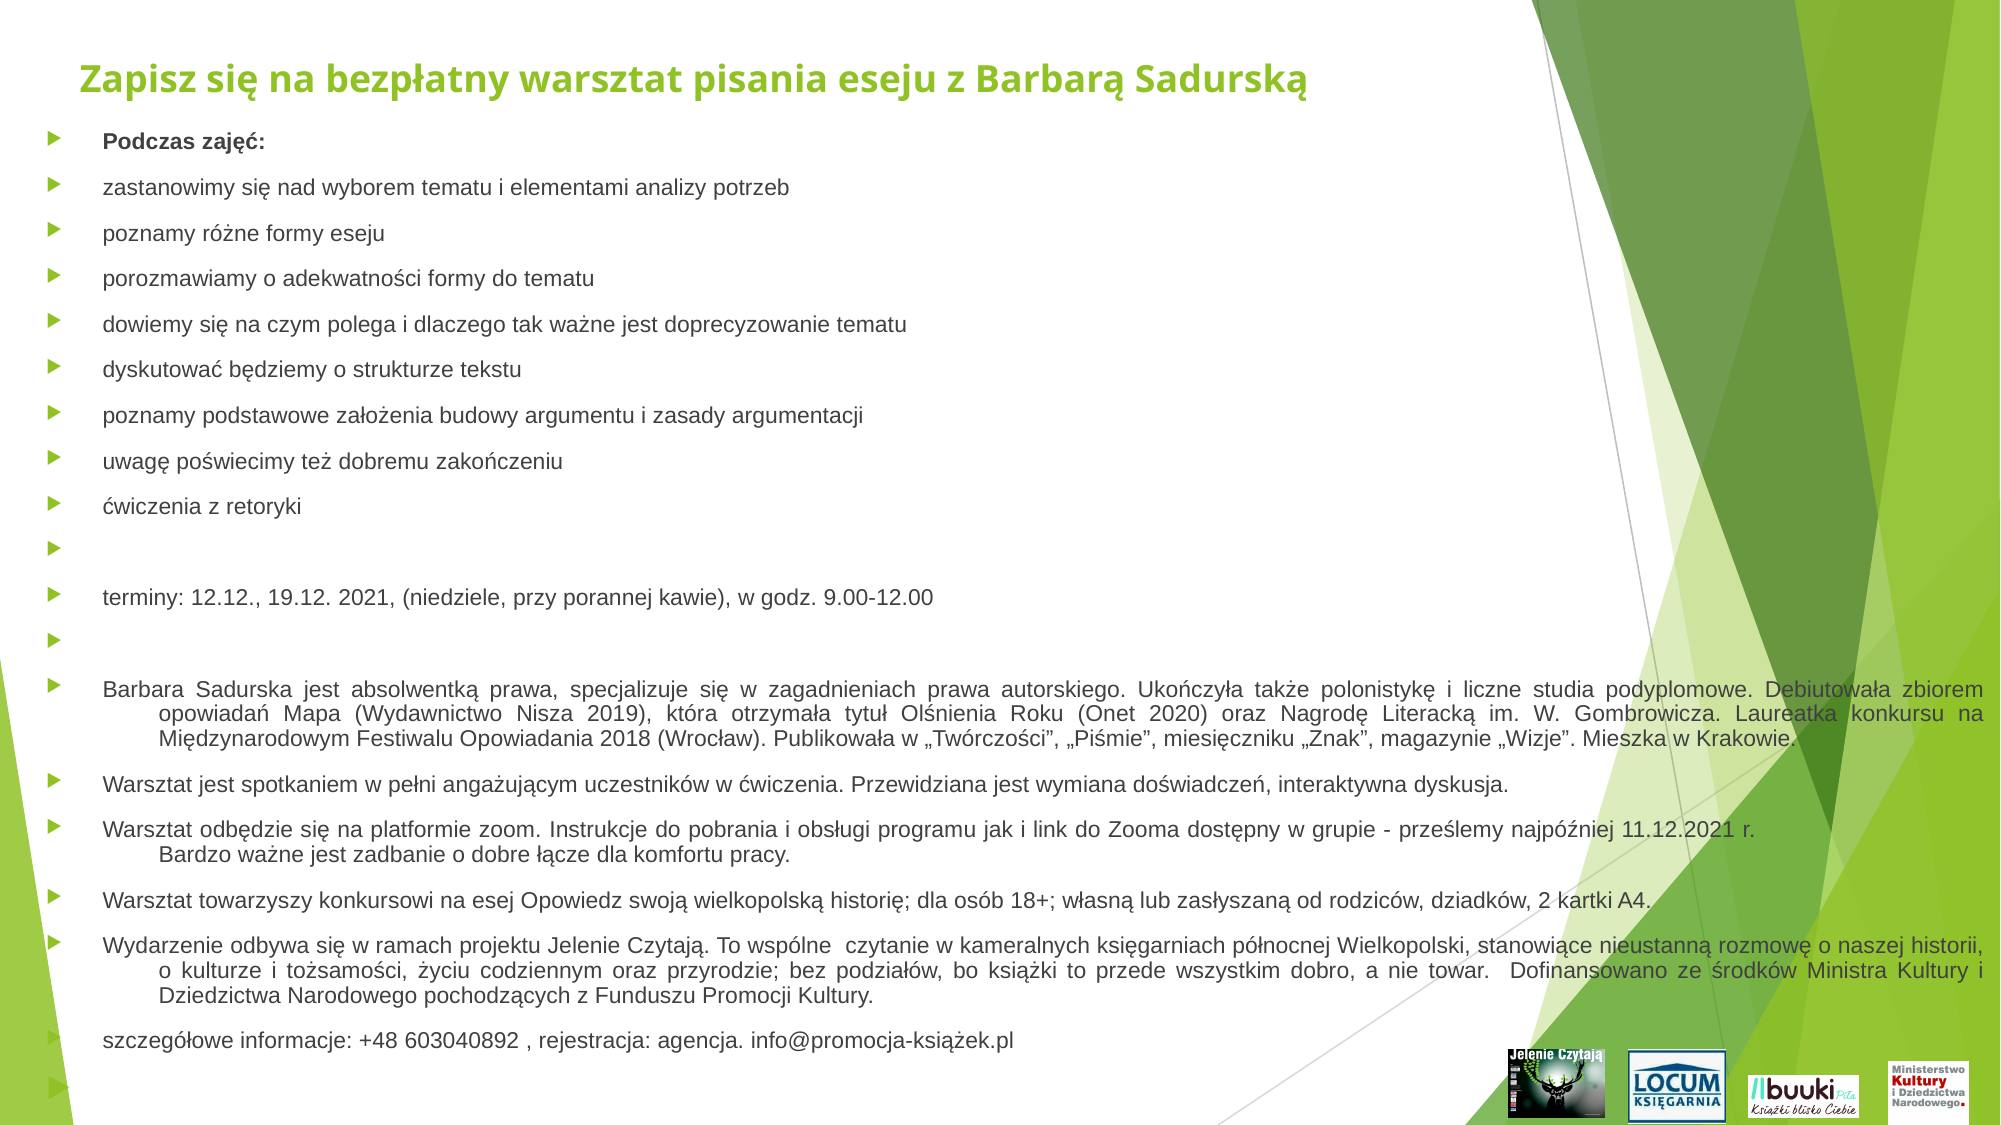

# Zapisz się na bezpłatny warsztat pisania eseju z Barbarą Sadurską
Podczas zajęć:
zastanowimy się nad wyborem tematu i elementami analizy potrzeb
poznamy różne formy eseju
porozmawiamy o adekwatności formy do tematu
dowiemy się na czym polega i dlaczego tak ważne jest doprecyzowanie tematu
dyskutować będziemy o strukturze tekstu
poznamy podstawowe założenia budowy argumentu i zasady argumentacji
uwagę poświecimy też dobremu zakończeniu
ćwiczenia z retoryki
terminy: 12.12., 19.12. 2021, (niedziele, przy porannej kawie), w godz. 9.00-12.00
Barbara Sadurska jest absolwentką prawa, specjalizuje się w zagadnieniach prawa autorskiego. Ukończyła także polonistykę i liczne studia podyplomowe. Debiutowała zbiorem opowiadań Mapa (Wydawnictwo Nisza 2019), która otrzymała tytuł Olśnienia Roku (Onet 2020) oraz Nagrodę Literacką im. W. Gombrowicza. Laureatka konkursu na Międzynarodowym Festiwalu Opowiadania 2018 (Wrocław). Publikowała w „Twórczości”, „Piśmie”, miesięczniku „Znak”, magazynie „Wizje”. Mieszka w Krakowie.
Warsztat jest spotkaniem w pełni angażującym uczestników w ćwiczenia. Przewidziana jest wymiana doświadczeń, interaktywna dyskusja.
Warsztat odbędzie się na platformie zoom. Instrukcje do pobrania i obsługi programu jak i link do Zooma dostępny w grupie - prześlemy najpóźniej 11.12.2021 r. Bardzo ważne jest zadbanie o dobre łącze dla komfortu pracy.
Warsztat towarzyszy konkursowi na esej Opowiedz swoją wielkopolską historię; dla osób 18+; własną lub zasłyszaną od rodziców, dziadków, 2 kartki A4.
Wydarzenie odbywa się w ramach projektu Jelenie Czytają. To wspólne czytanie w kameralnych księgarniach północnej Wielkopolski, stanowiące nieustanną rozmowę o naszej historii, o kulturze i tożsamości, życiu codziennym oraz przyrodzie; bez podziałów, bo książki to przede wszystkim dobro, a nie towar. Dofinansowano ze środków Ministra Kultury i Dziedzictwa Narodowego pochodzących z Funduszu Promocji Kultury.
szczegółowe informacje: +48 603040892 , rejestracja: agencja. info@promocja-książek.pl